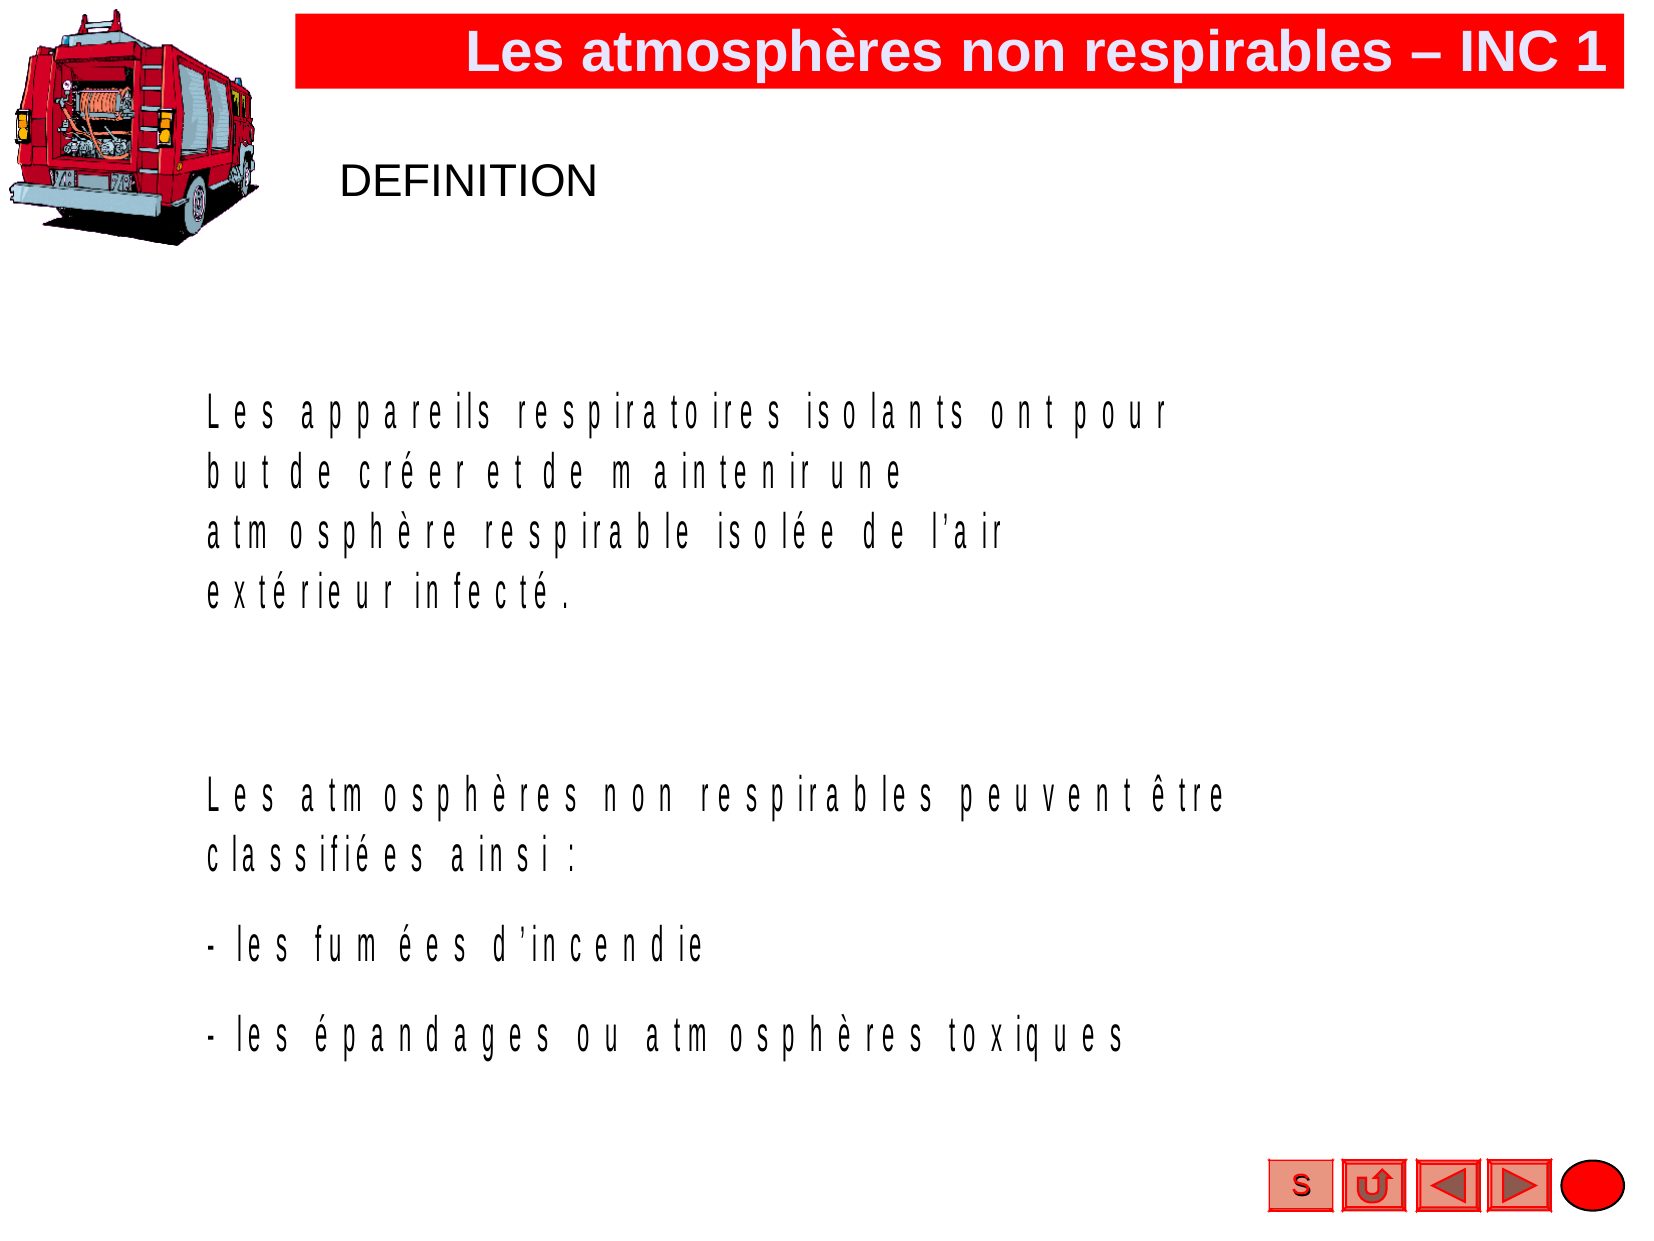

Les atmosphères non respirables – INC 1
DEFINITION